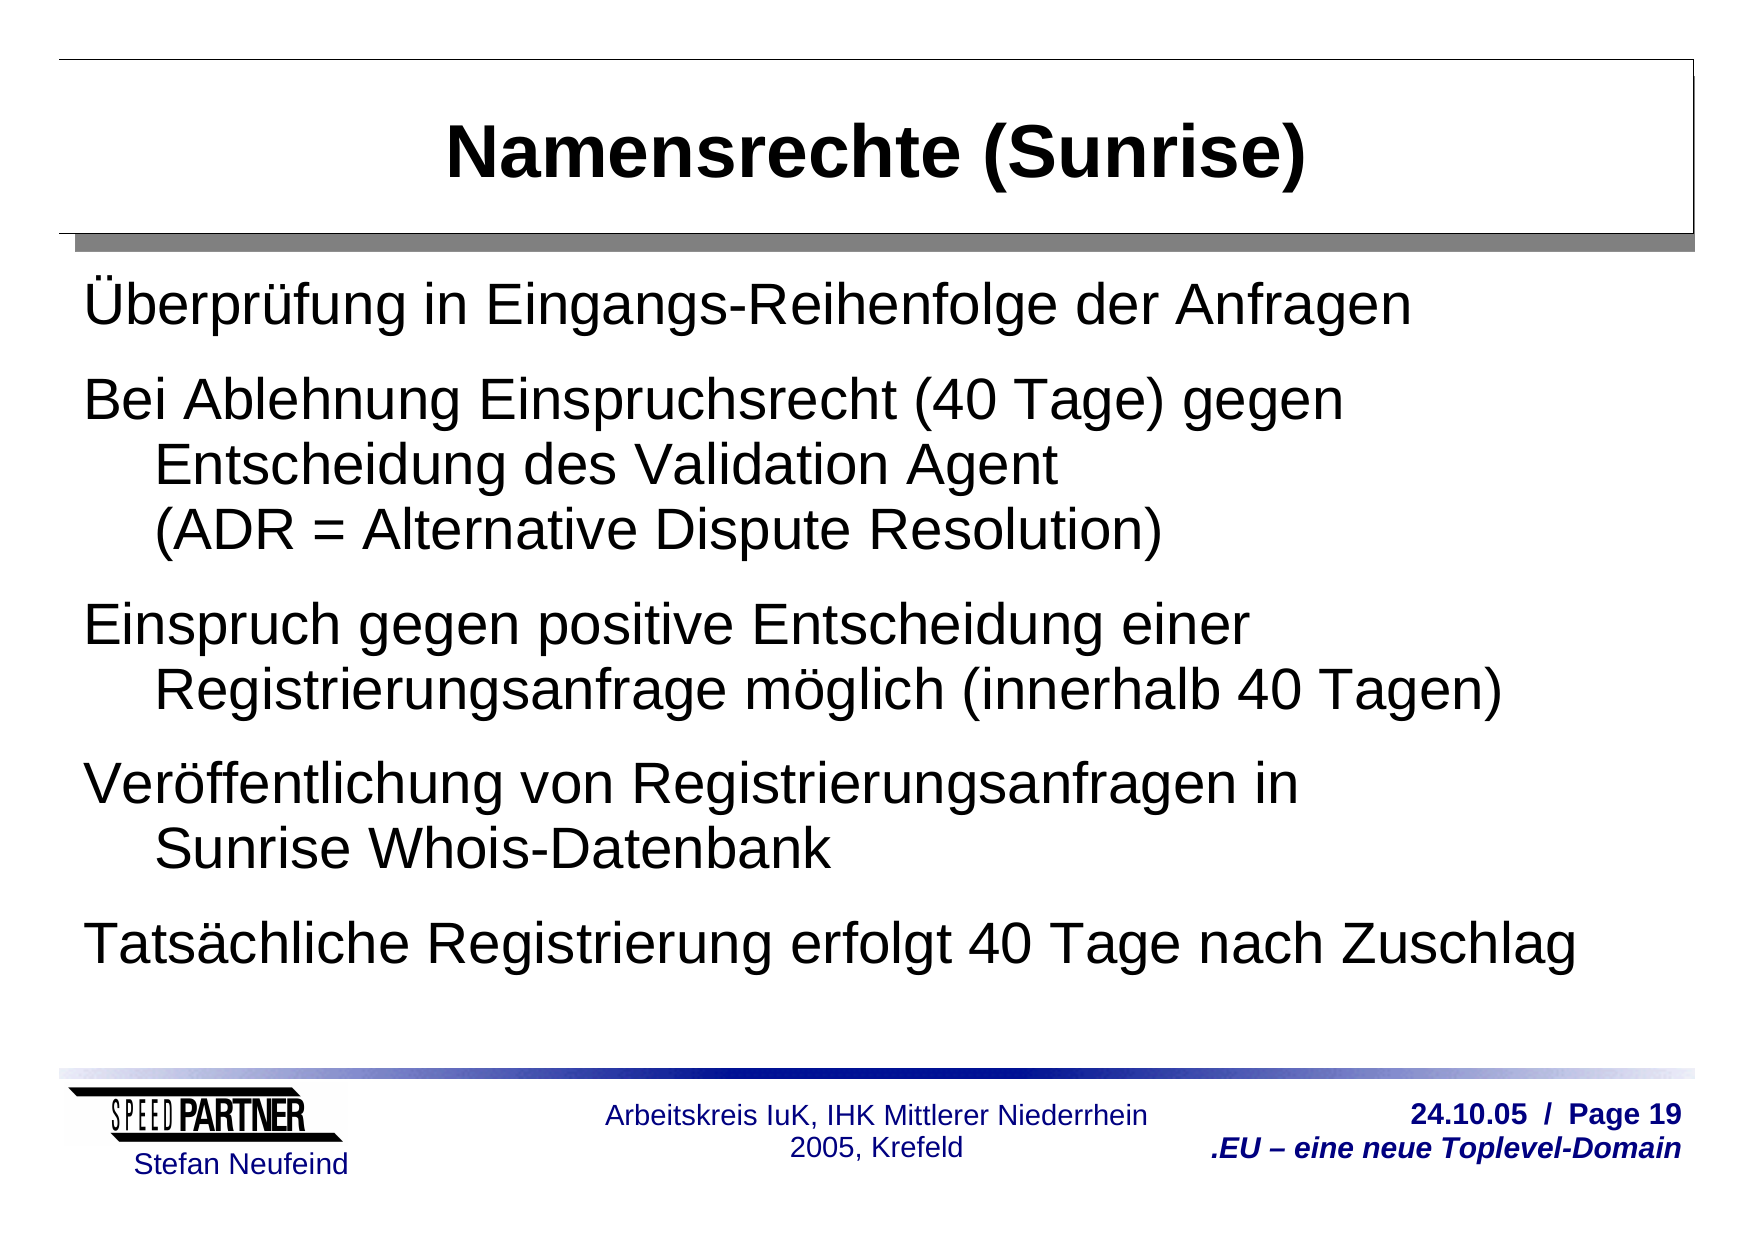

# Namensrechte (Sunrise)
Überprüfung in Eingangs-Reihenfolge der Anfragen
Bei Ablehnung Einspruchsrecht (40 Tage) gegen Entscheidung des Validation Agent
(ADR = Alternative Dispute Resolution)
Einspruch gegen positive Entscheidung einer Registrierungsanfrage möglich (innerhalb 40 Tagen)
Veröffentlichung von Registrierungsanfragen in
Sunrise Whois-Datenbank
Tatsächliche Registrierung erfolgt 40 Tage nach Zuschlag